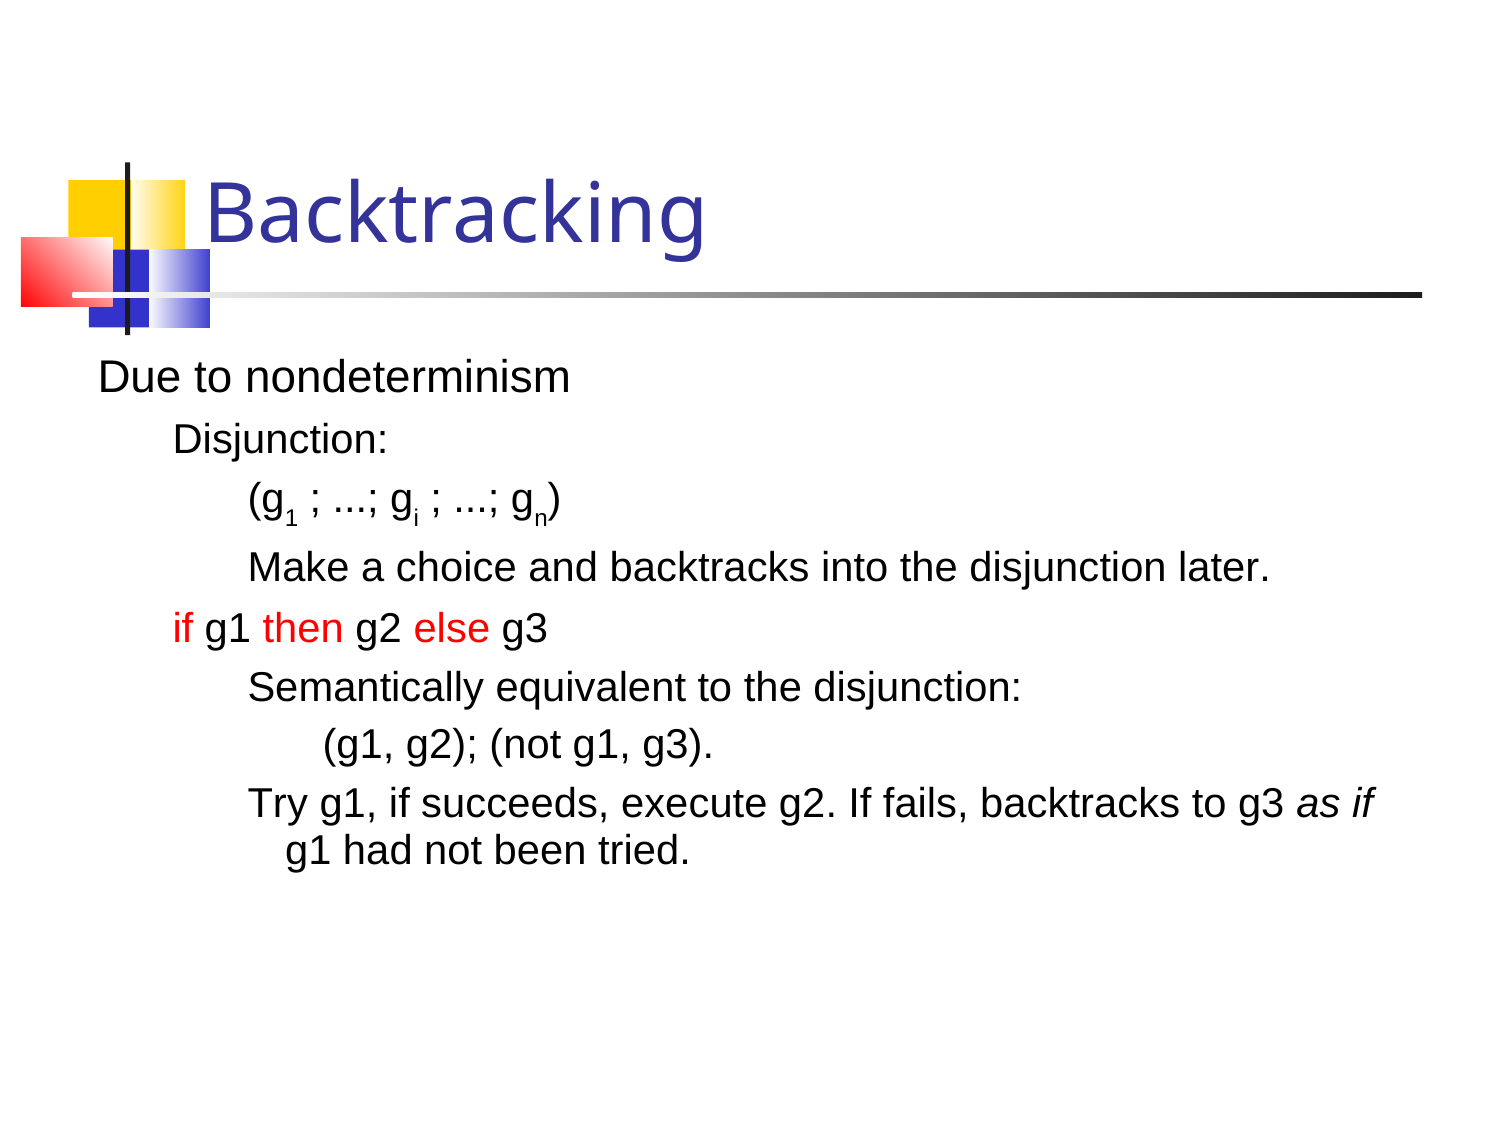

# Backtracking
Due to nondeterminism
Disjunction:
(g1 ; ...; gi ; ...; gn)
Make a choice and backtracks into the disjunction later.
if g1 then g2 else g3
Semantically equivalent to the disjunction:
(g1, g2); (not g1, g3).
Try g1, if succeeds, execute g2. If fails, backtracks to g3 as if g1 had not been tried.